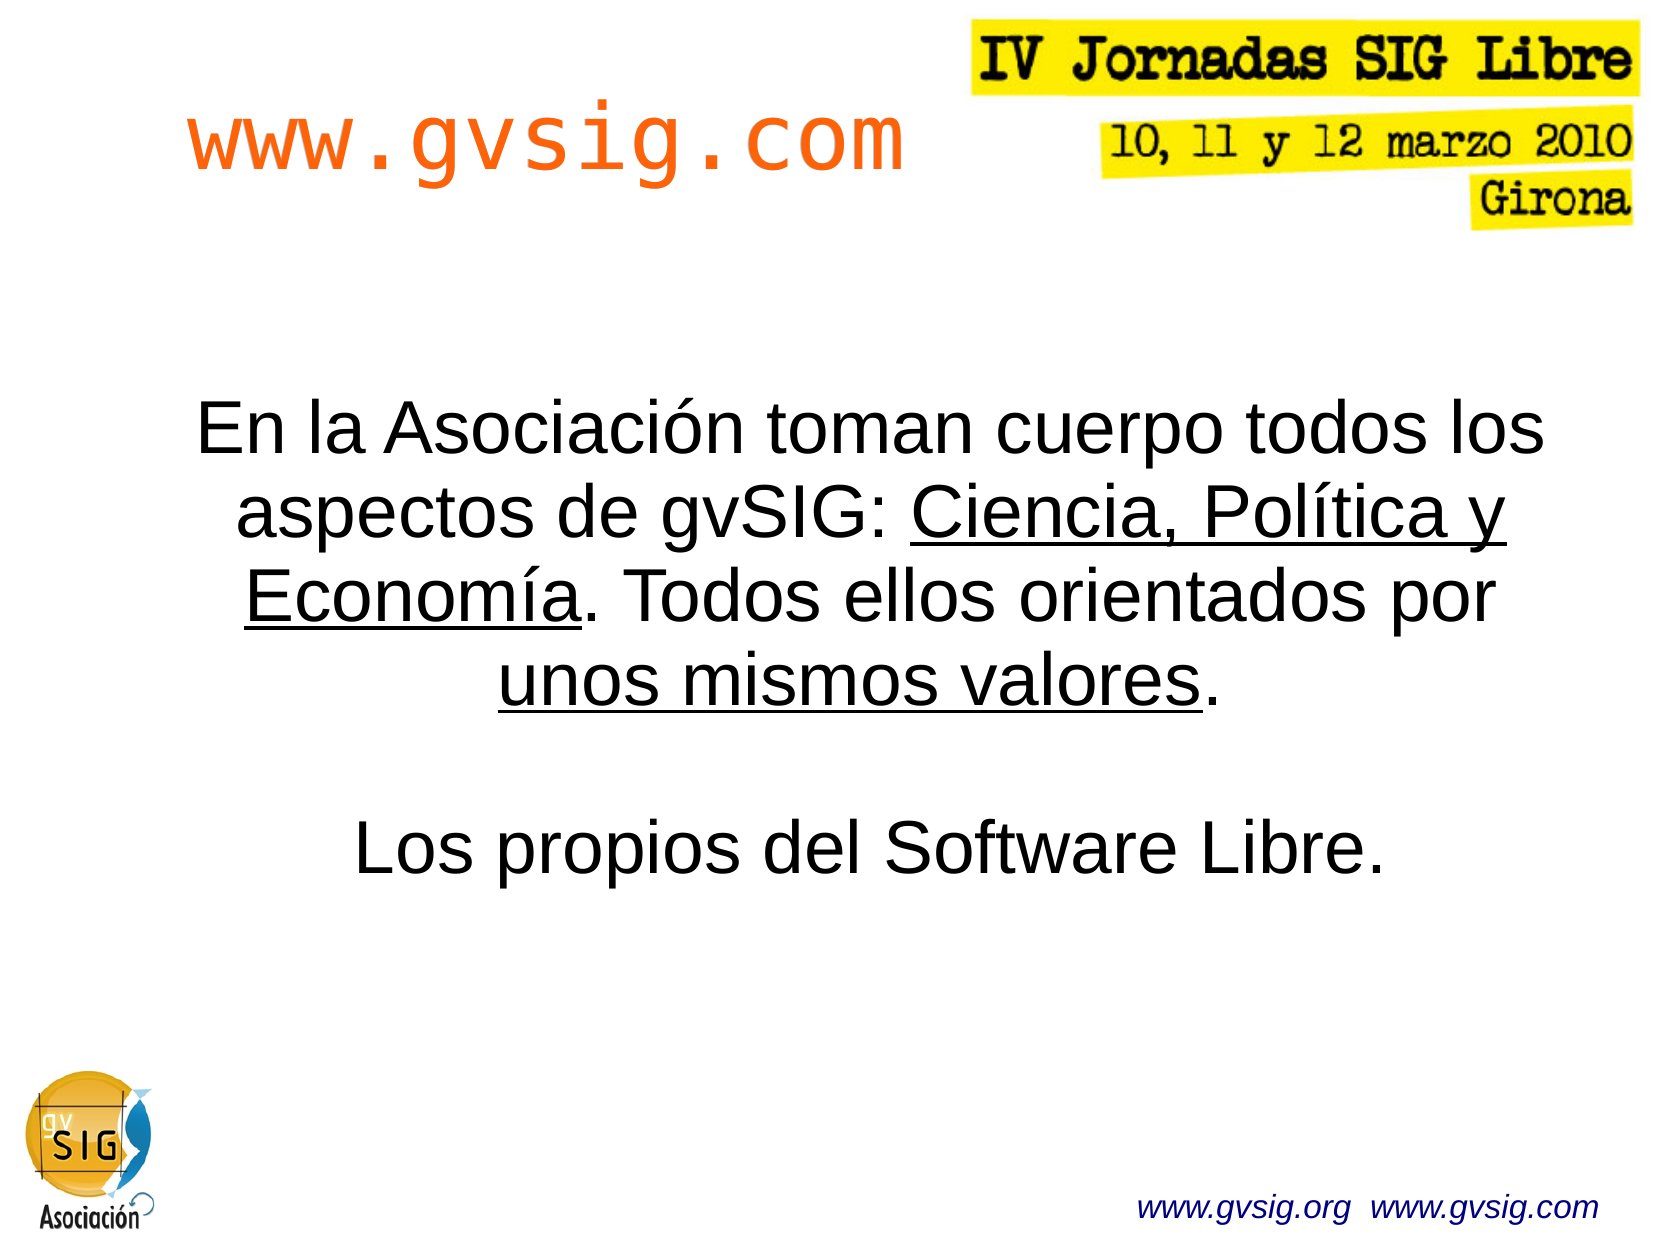

www.gvsig.com
En la Asociación toman cuerpo todos los aspectos de gvSIG: Ciencia, Política y Economía. Todos ellos orientados por unos mismos valores.
Los propios del Software Libre.